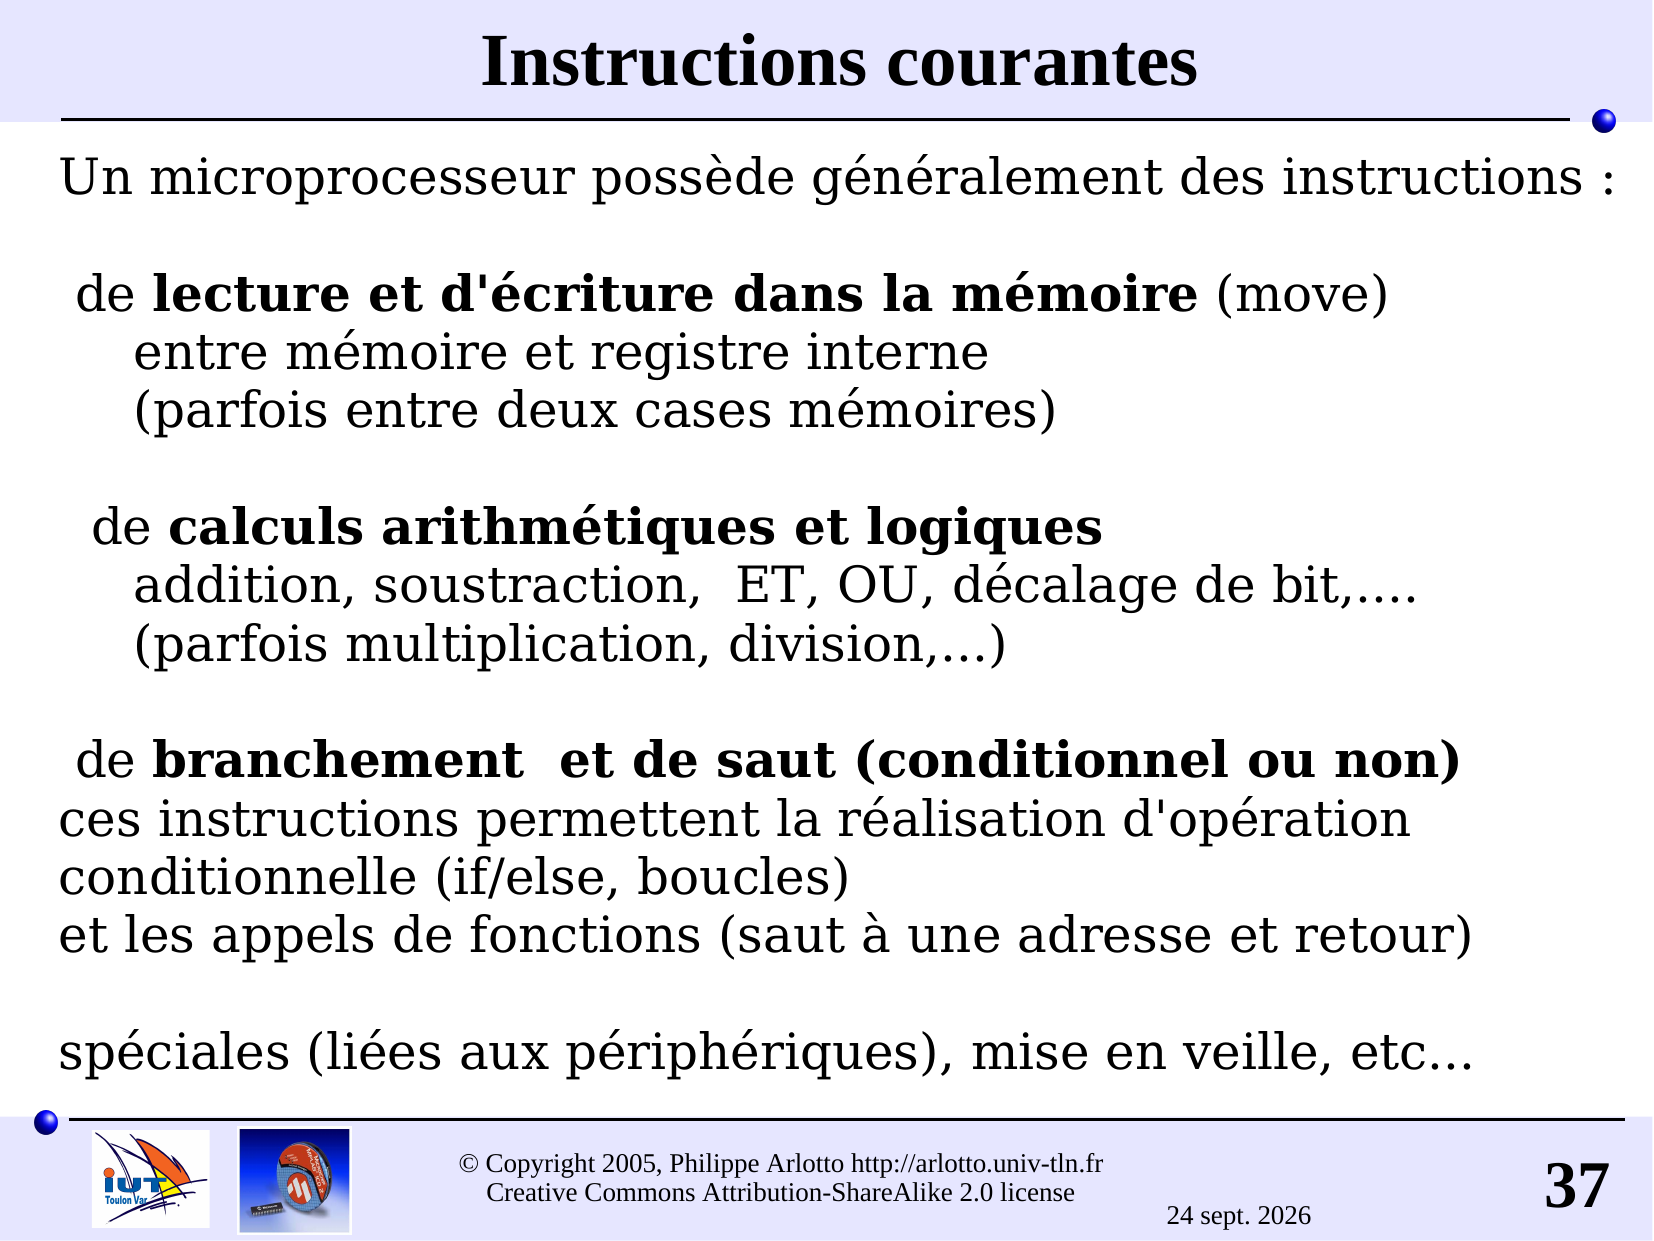

# Instructions courantes
Un microprocesseur possède généralement des instructions :
 de lecture et d'écriture dans la mémoire (move)
	entre mémoire et registre interne
	(parfois entre deux cases mémoires)
 de calculs arithmétiques et logiques
	addition, soustraction, ET, OU, décalage de bit,....
	(parfois multiplication, division,...)
 de branchement et de saut (conditionnel ou non)
ces instructions permettent la réalisation d'opération
conditionnelle (if/else, boucles)
et les appels de fonctions (saut à une adresse et retour)
spéciales (liées aux périphériques), mise en veille, etc...